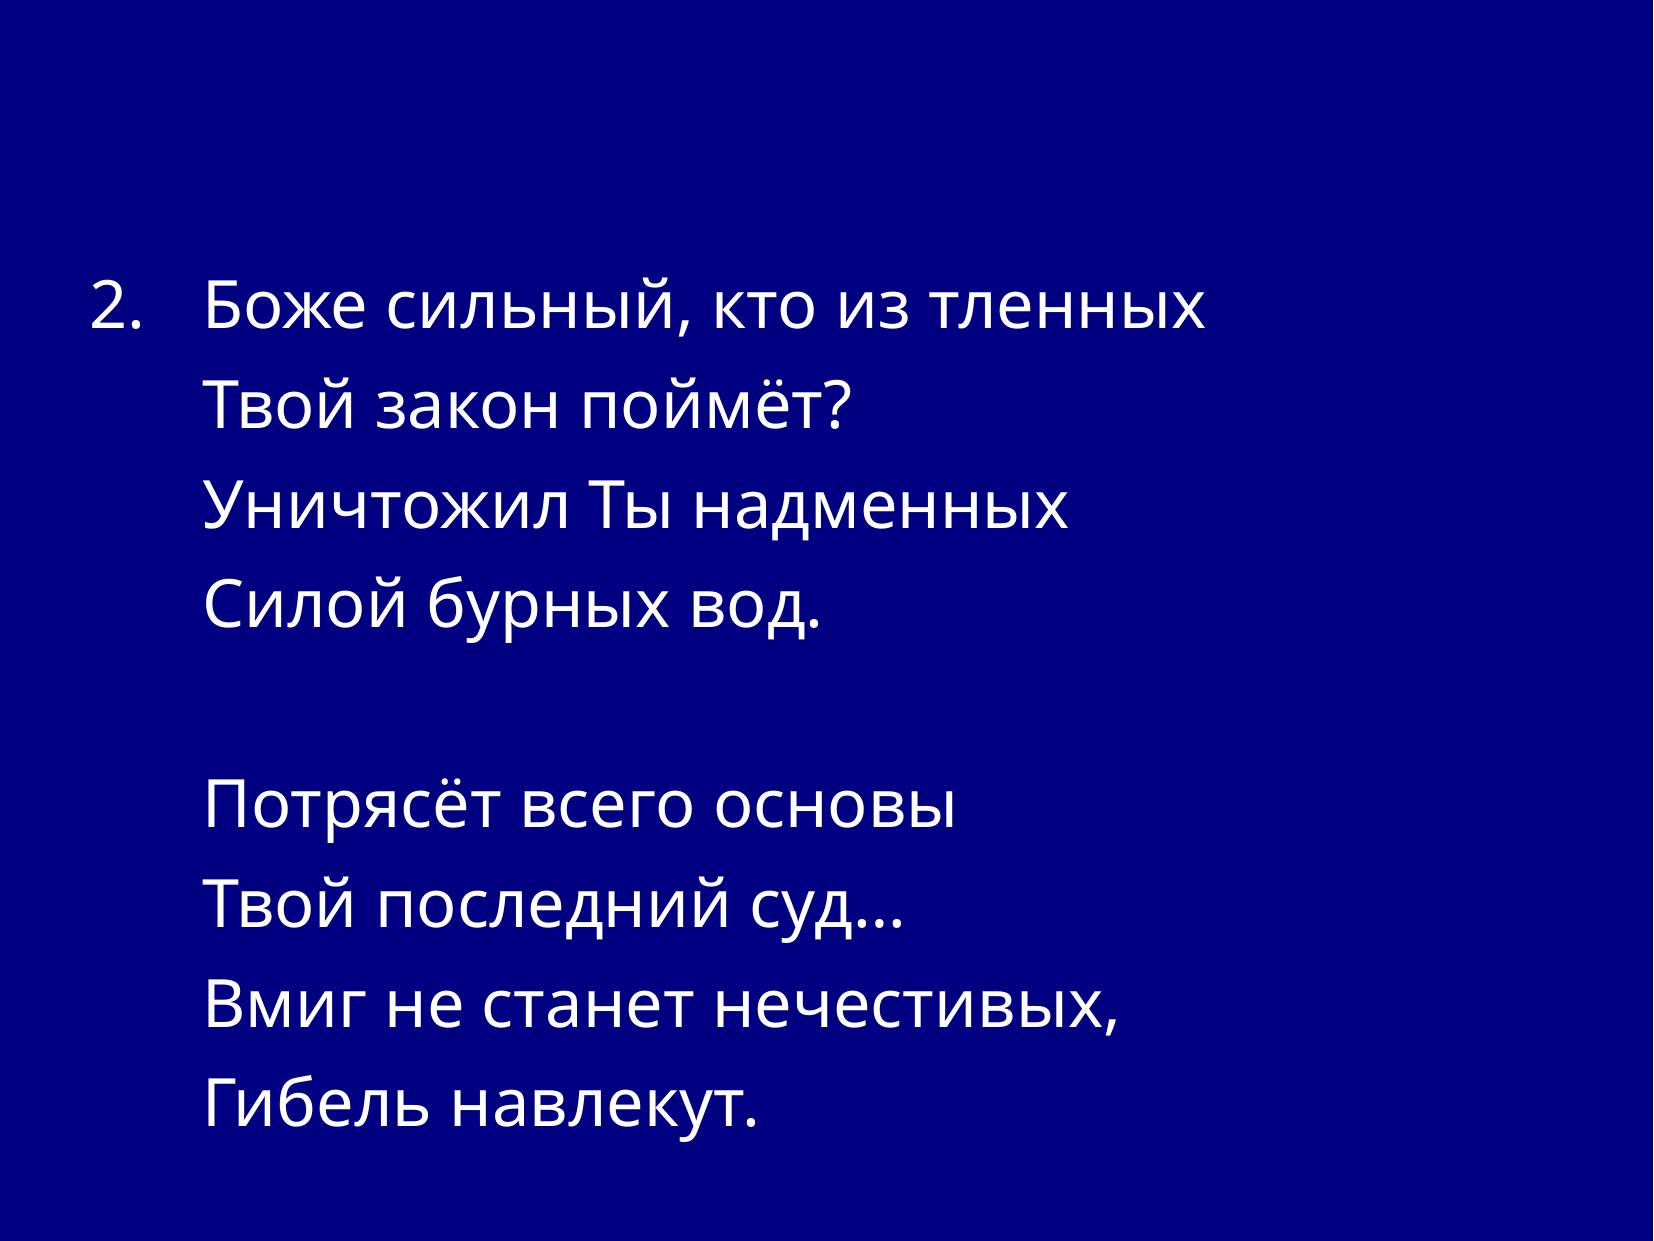

2.	Боже сильный, кто из тленных
	Твой закон поймёт?
	Уничтожил Ты надменных
	Силой бурных вод.
	Потрясёт всего основы
	Твой последний суд…
	Вмиг не станет нечестивых,
	Гибель навлекут.